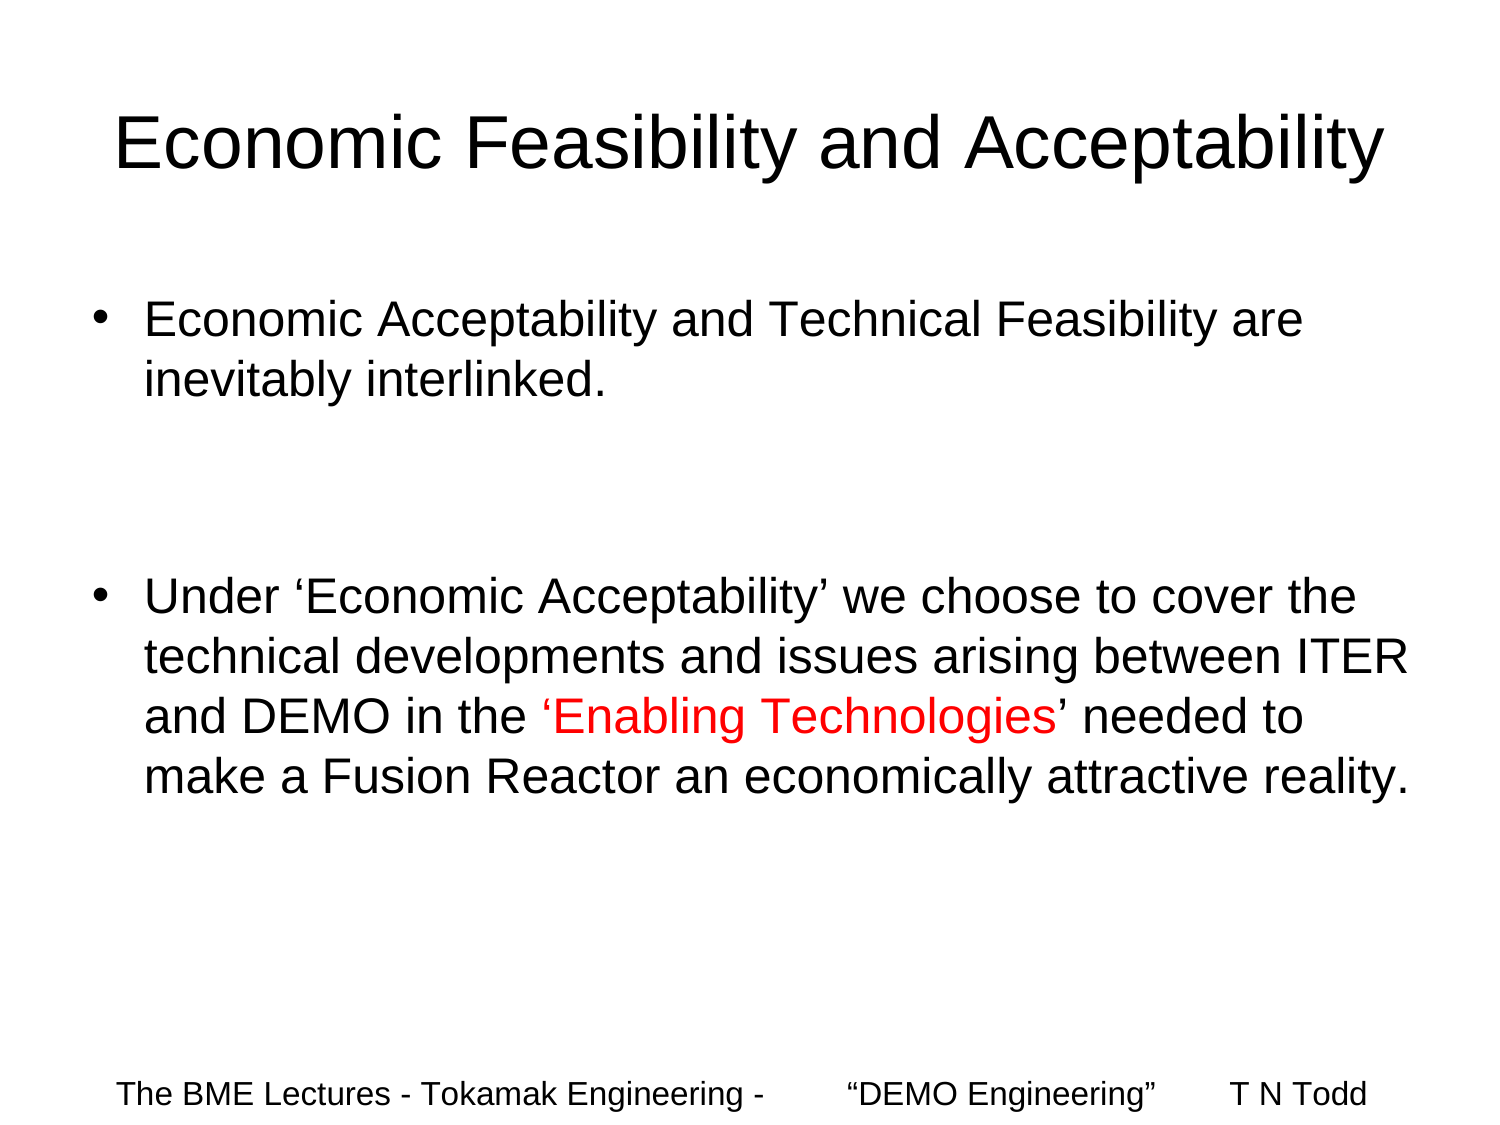

Economic Feasibility and Acceptability
Economic Acceptability and Technical Feasibility are inevitably interlinked.
Under ‘Economic Acceptability’ we choose to cover the technical developments and issues arising between ITER and DEMO in the ‘Enabling Technologies’ needed to make a Fusion Reactor an economically attractive reality.